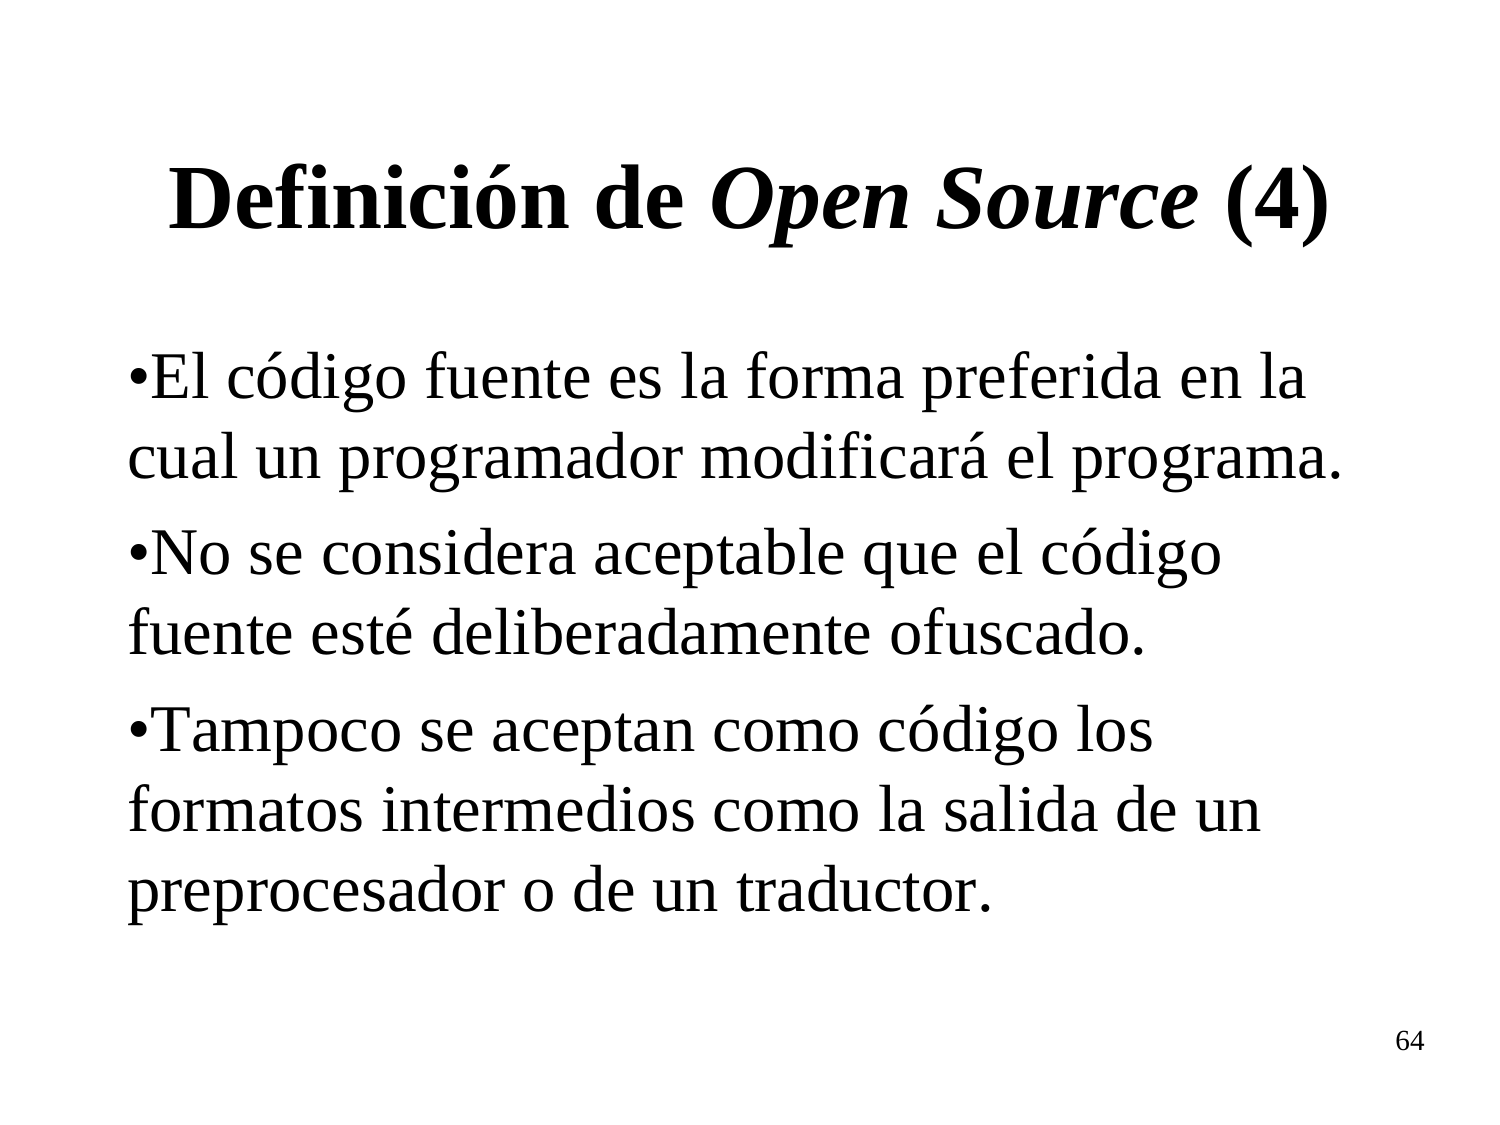

# Definición de Open Source (4)
El código fuente es la forma preferida en la cual un programador modificará el programa.
No se considera aceptable que el código fuente esté deliberadamente ofuscado.
Tampoco se aceptan como código los formatos intermedios como la salida de un preprocesador o de un traductor.
64